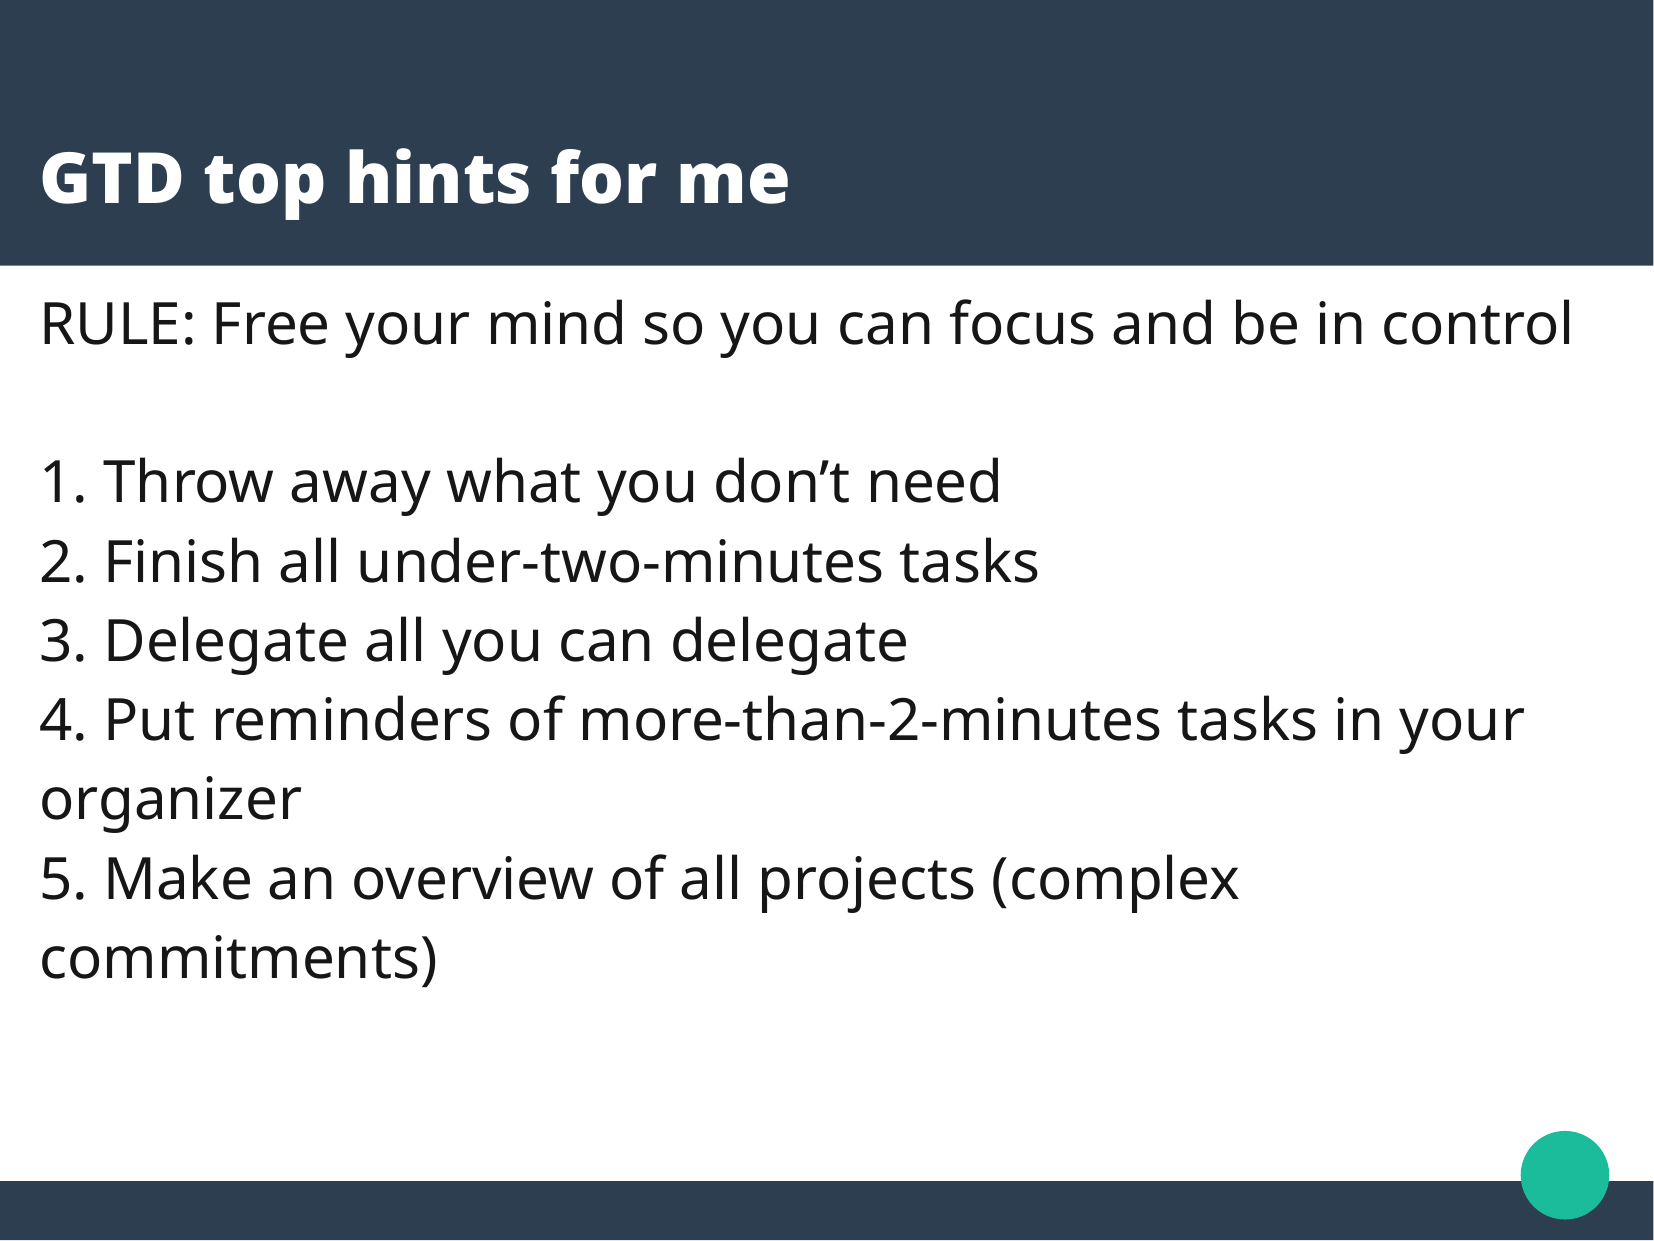

# GTD top hints for me
RULE: Free your mind so you can focus and be in control
1. Throw away what you don’t need
2. Finish all under-two-minutes tasks
3. Delegate all you can delegate
4. Put reminders of more-than-2-minutes tasks in your organizer
5. Make an overview of all projects (complex commitments)